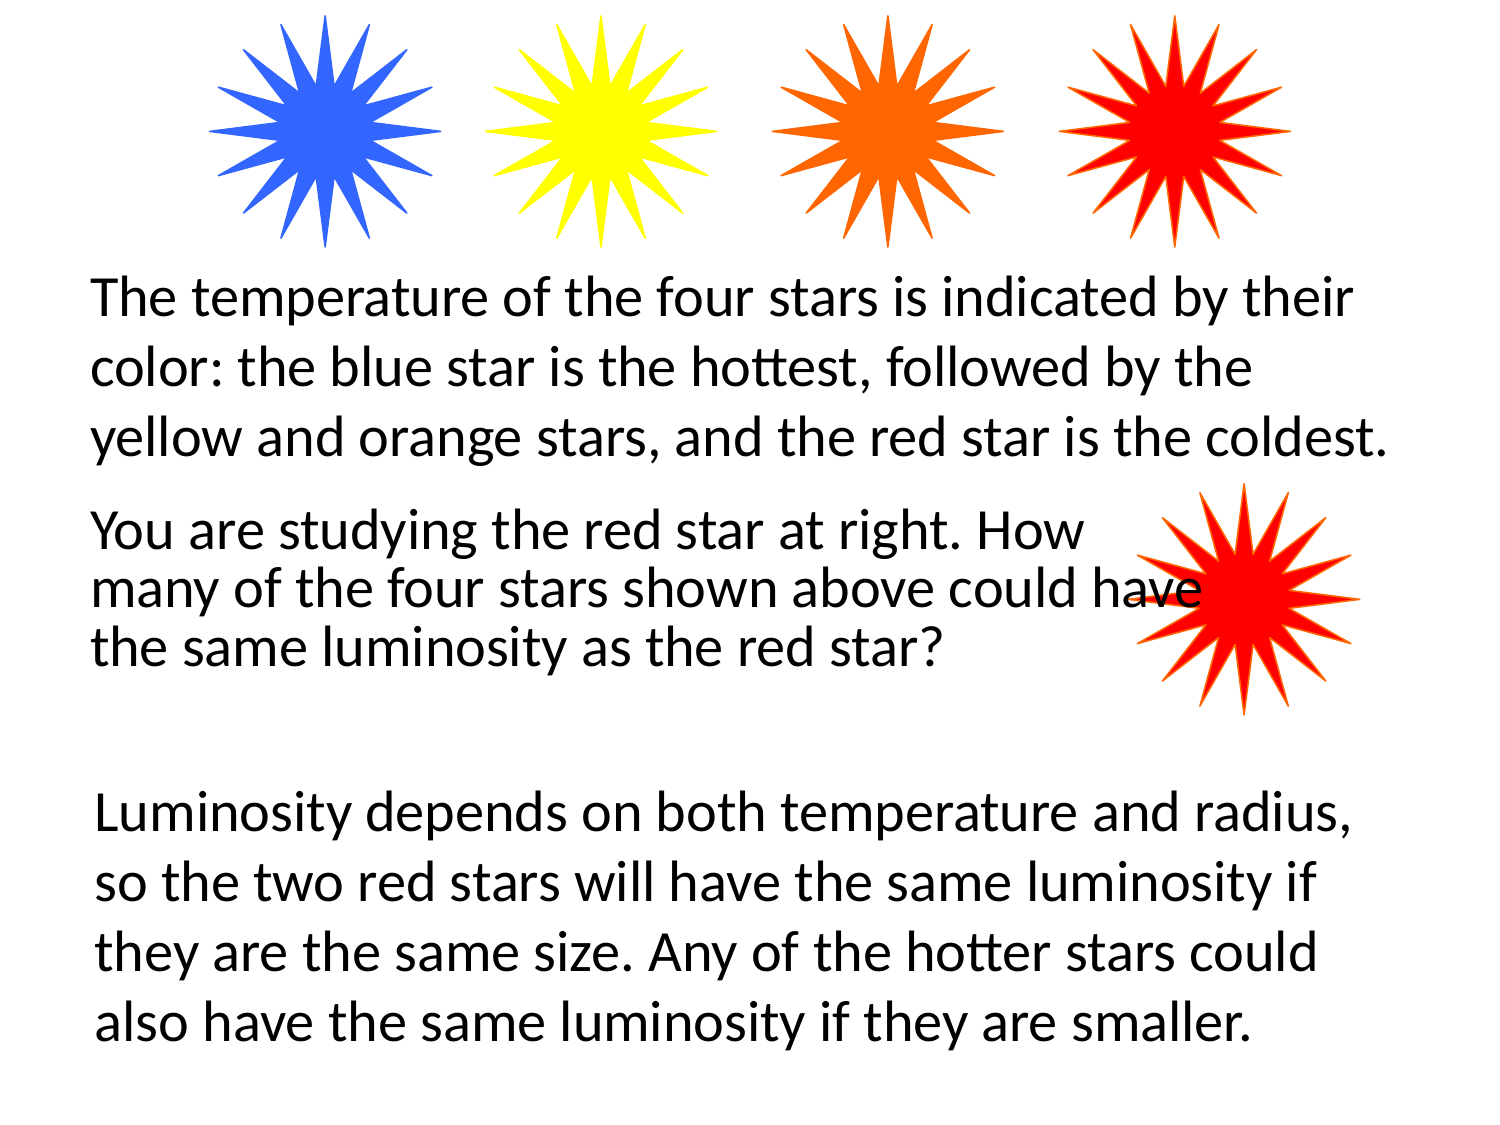

# The temperature of the four stars is indicated by their color: the blue star is the hottest, followed by the yellow and orange stars, and the red star is the coldest.
You are studying the red star at right. How many of the four stars shown above could have the same luminosity as the red star?
Luminosity depends on both temperature and radius, so the two red stars will have the same luminosity if they are the same size. Any of the hotter stars could also have the same luminosity if they are smaller.